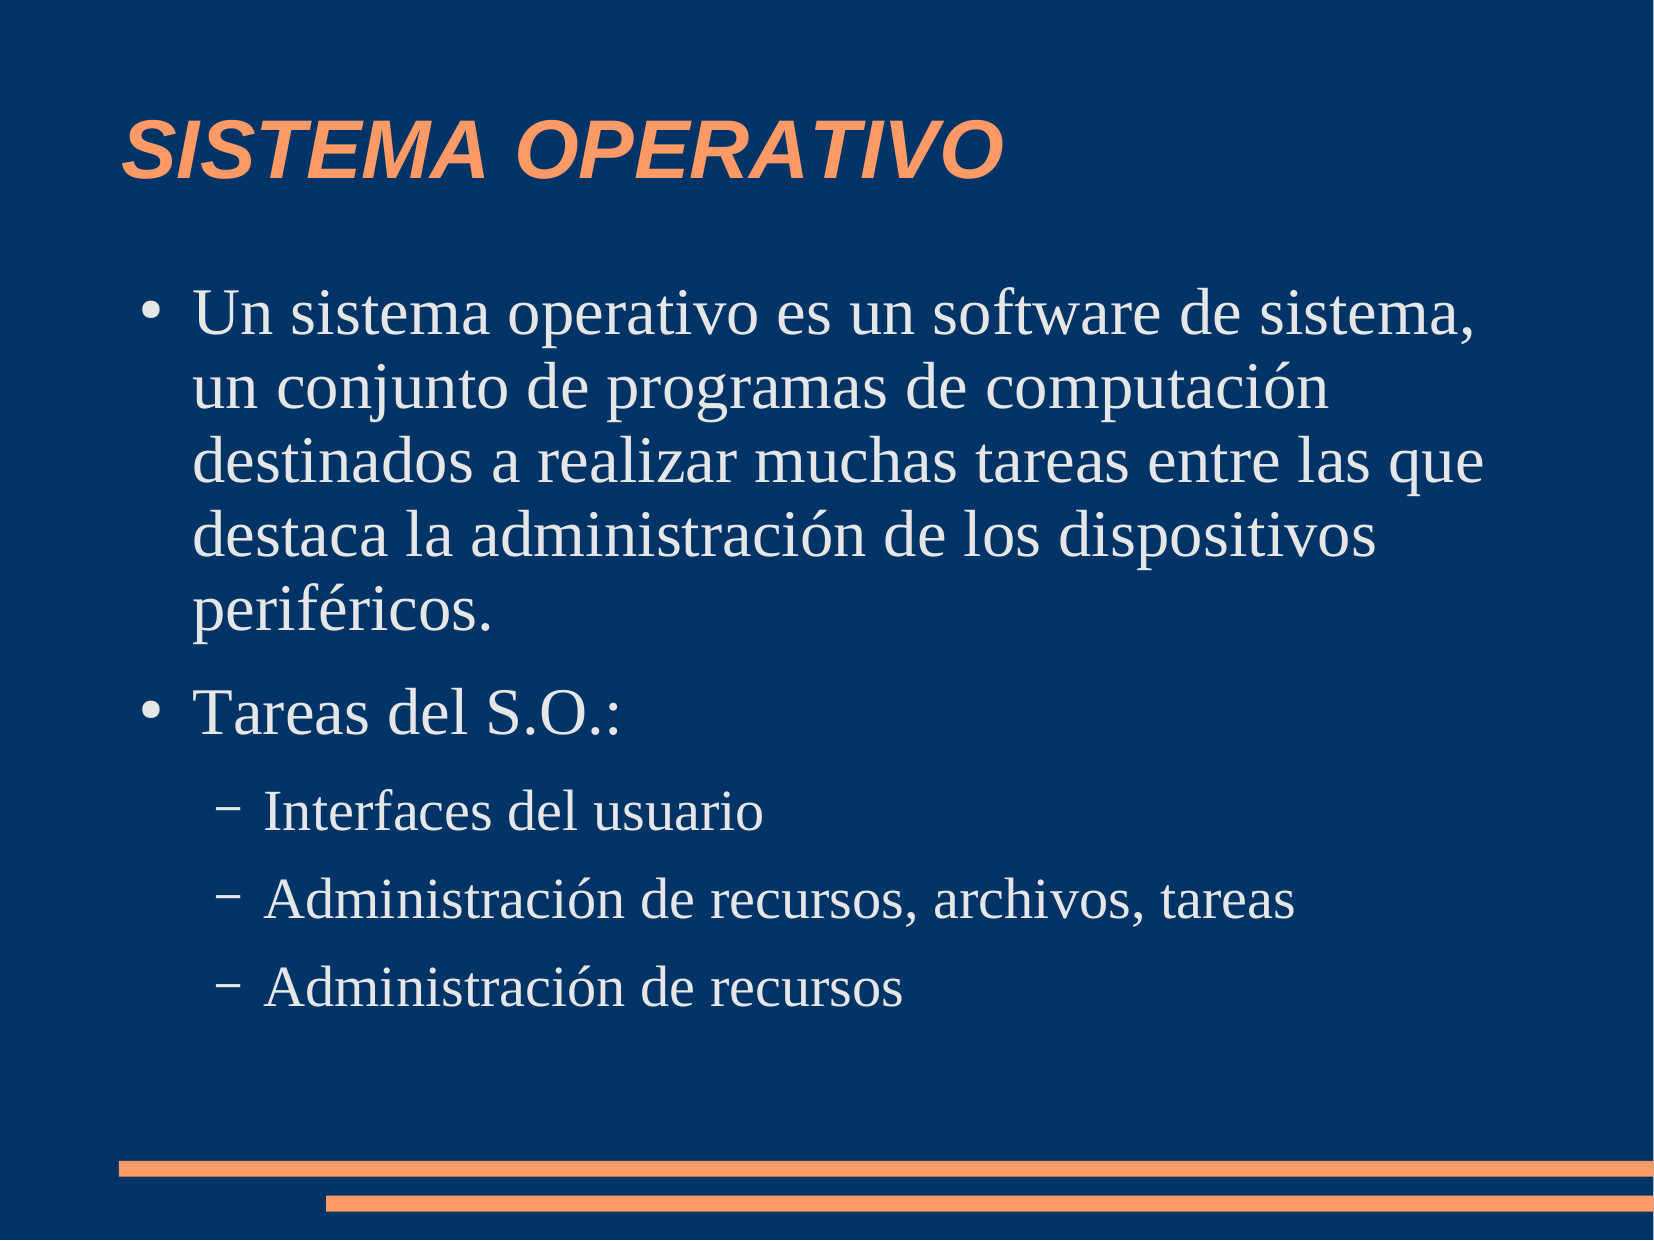

# SISTEMA OPERATIVO
Un sistema operativo es un software de sistema, un conjunto de programas de computación destinados a realizar muchas tareas entre las que destaca la administración de los dispositivos periféricos.
Tareas del S.O.:
Interfaces del usuario
Administración de recursos, archivos, tareas
Administración de recursos